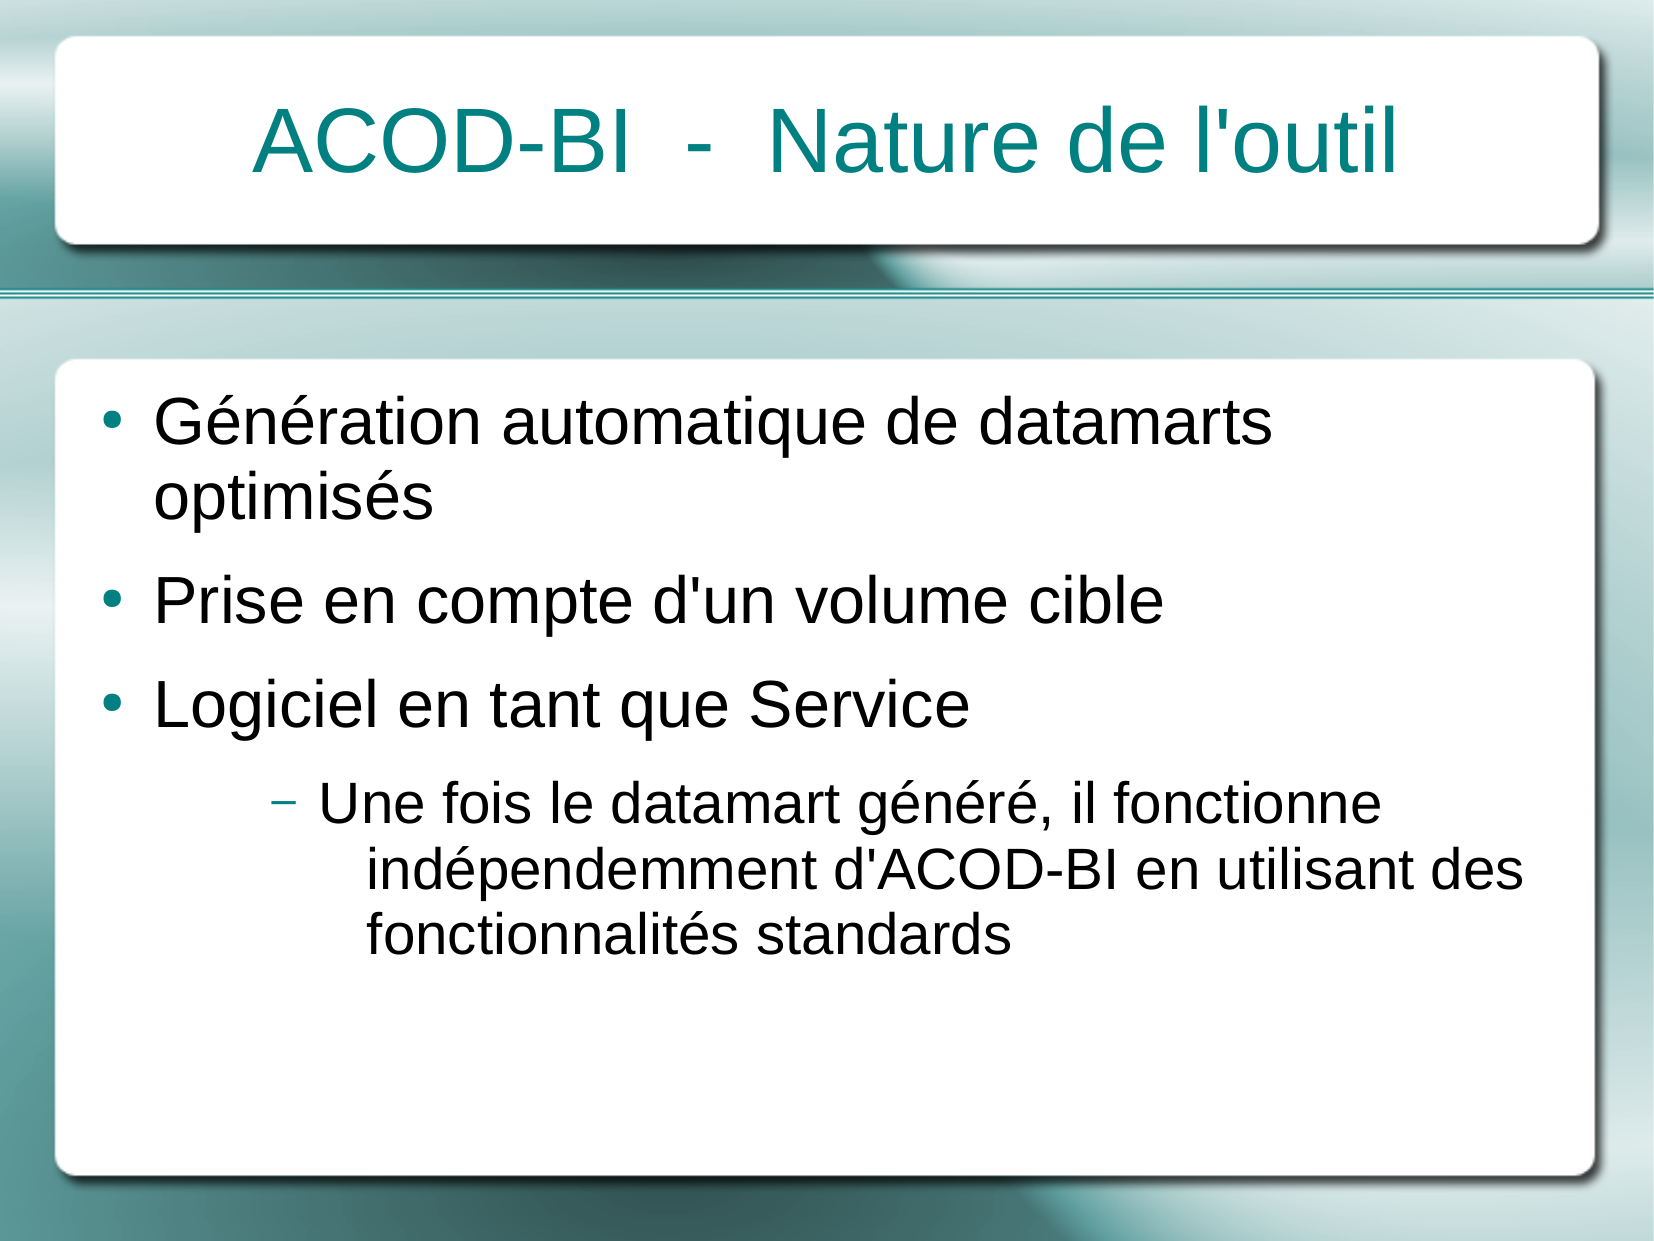

# ACOD-BI - Nature de l'outil
Génération automatique de datamarts optimisés
Prise en compte d'un volume cible
Logiciel en tant que Service
Une fois le datamart généré, il fonctionne indépendemment d'ACOD-BI en utilisant des fonctionnalités standards